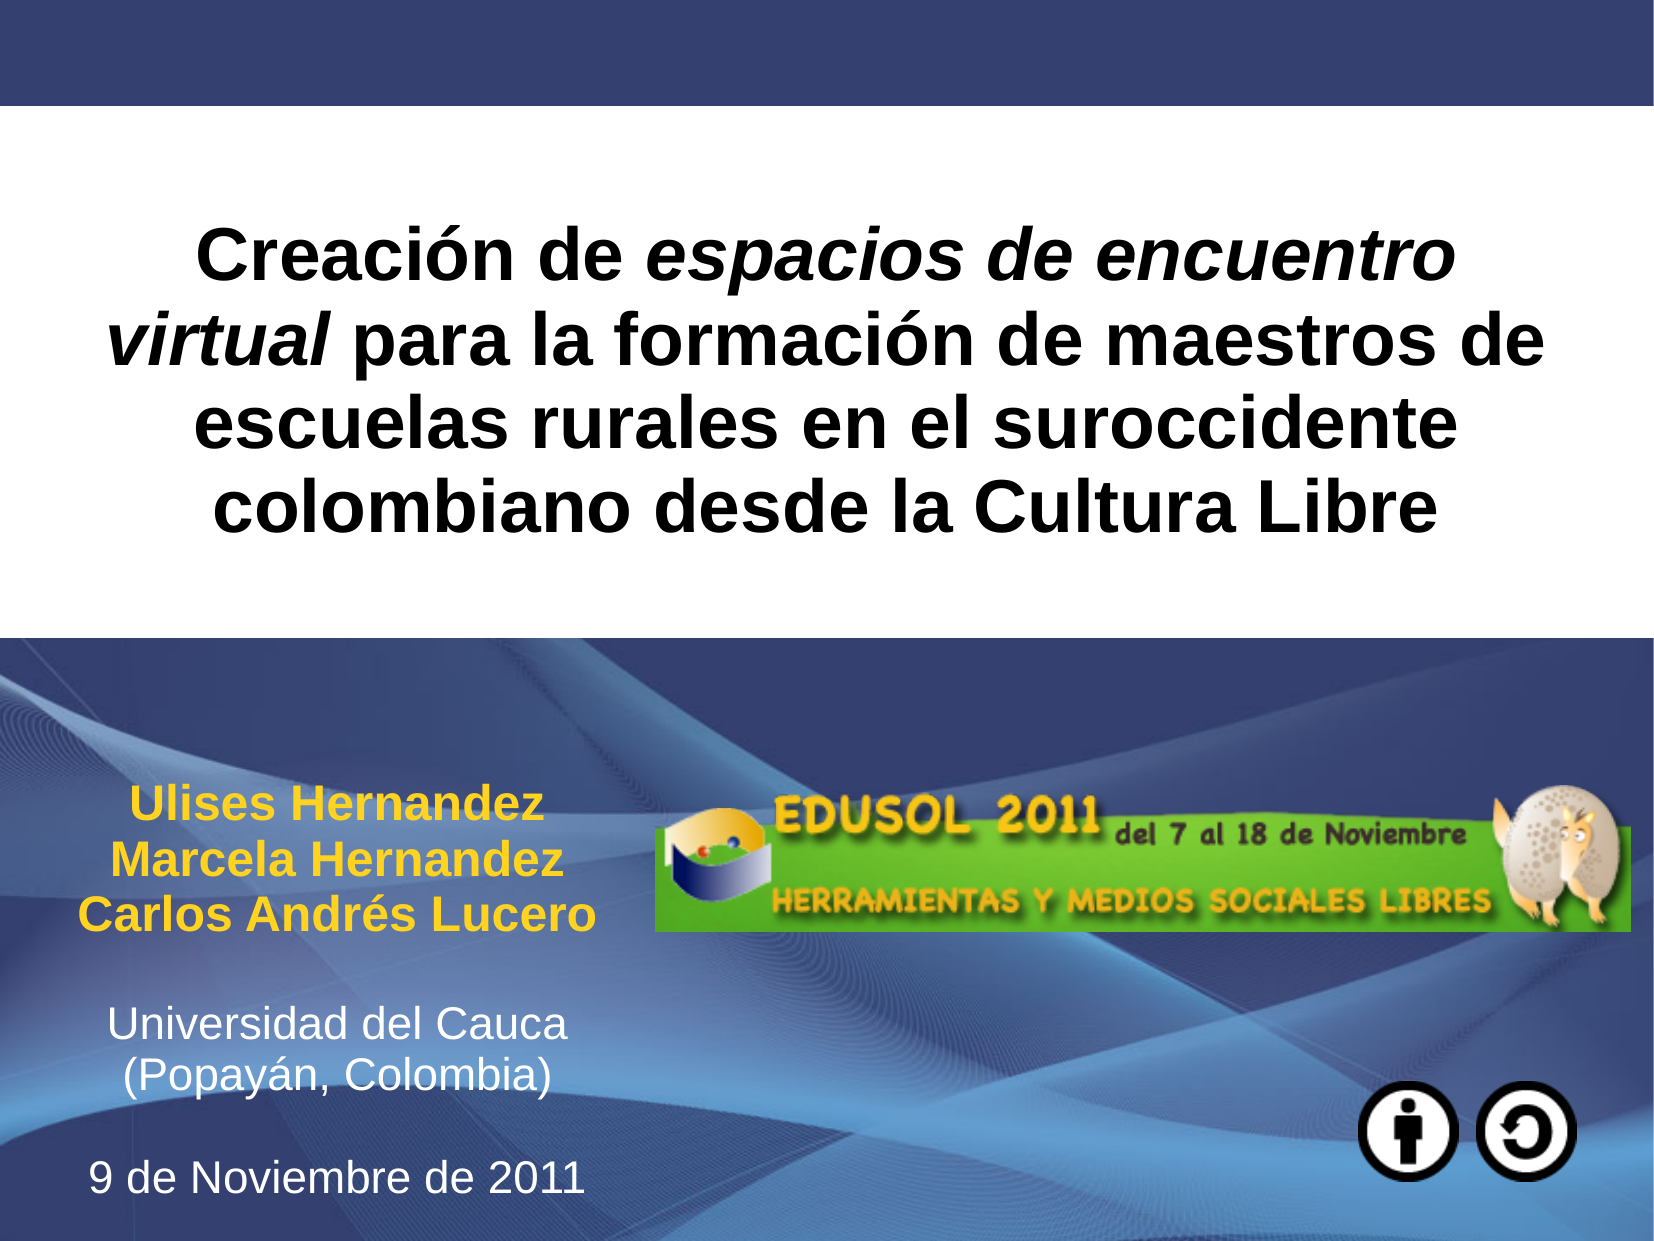

# Creación de espacios de encuentro virtual para la formación de maestros de escuelas rurales en el suroccidente colombiano desde la Cultura Libre
Ulises Hernandez
Marcela Hernandez
Carlos Andrés Lucero
Universidad del Cauca
(Popayán, Colombia)
9 de Noviembre de 2011